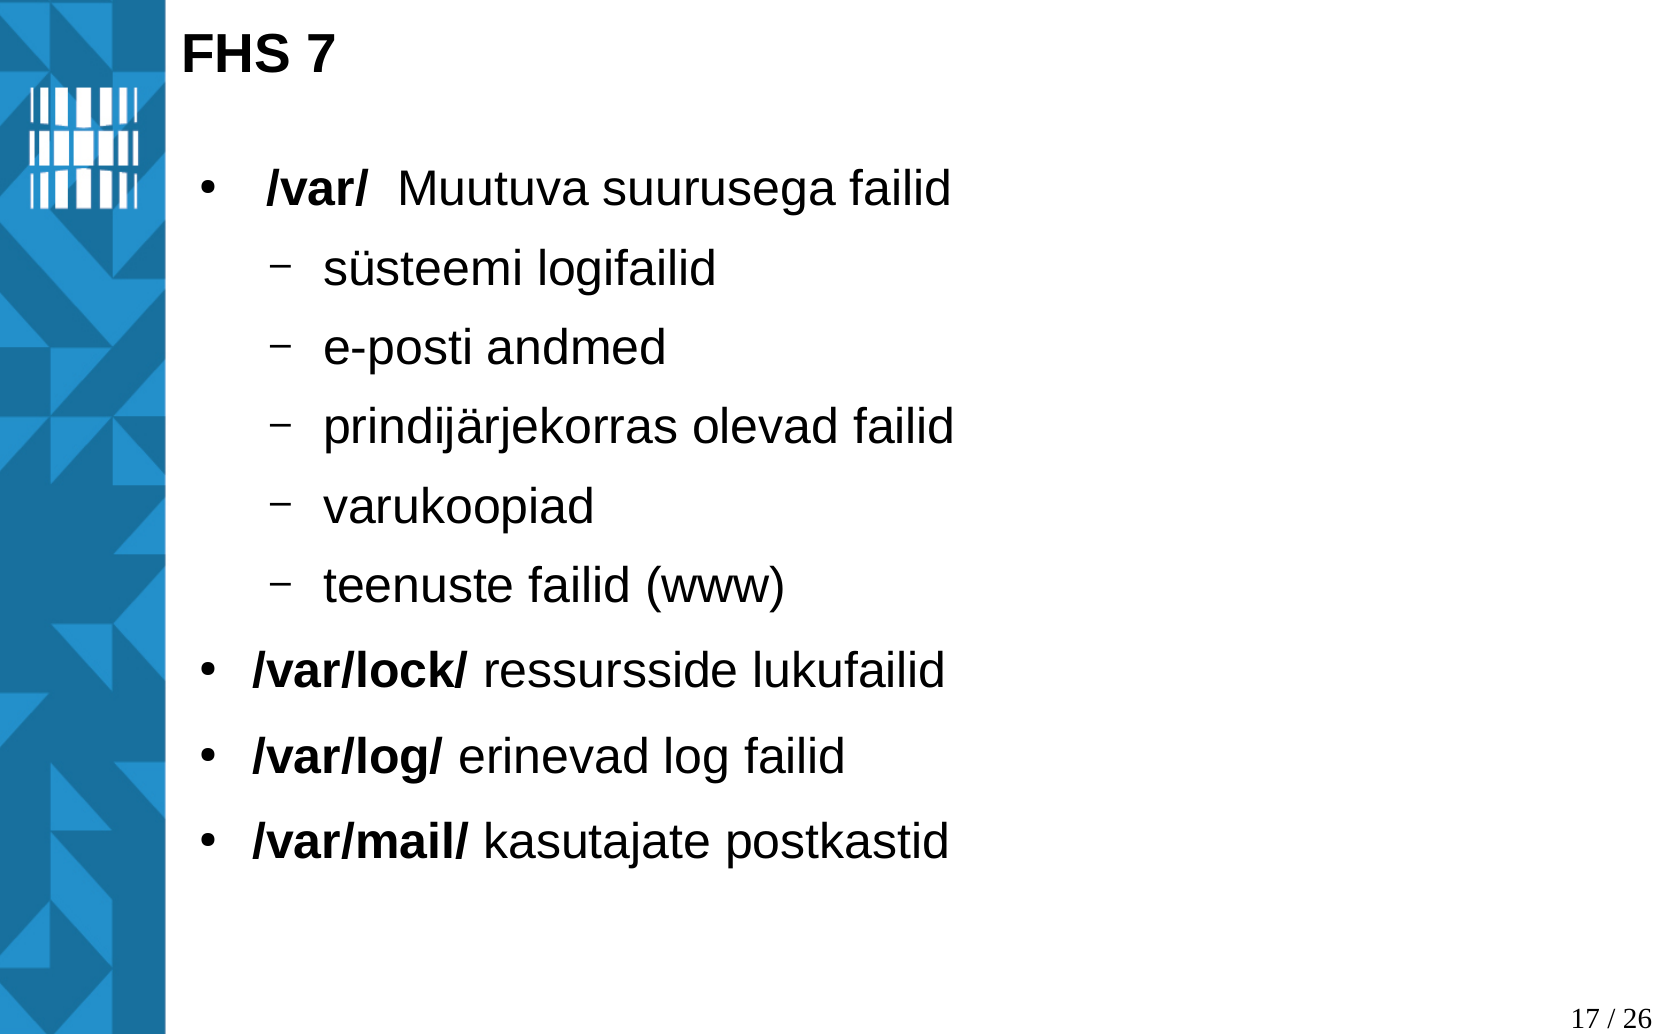

# FHS 7
 /var/ Muutuva suurusega failid
süsteemi logifailid
e-posti andmed
prindijärjekorras olevad failid
varukoopiad
teenuste failid (www)
/var/lock/ ressursside lukufailid
/var/log/ erinevad log failid
/var/mail/ kasutajate postkastid
17